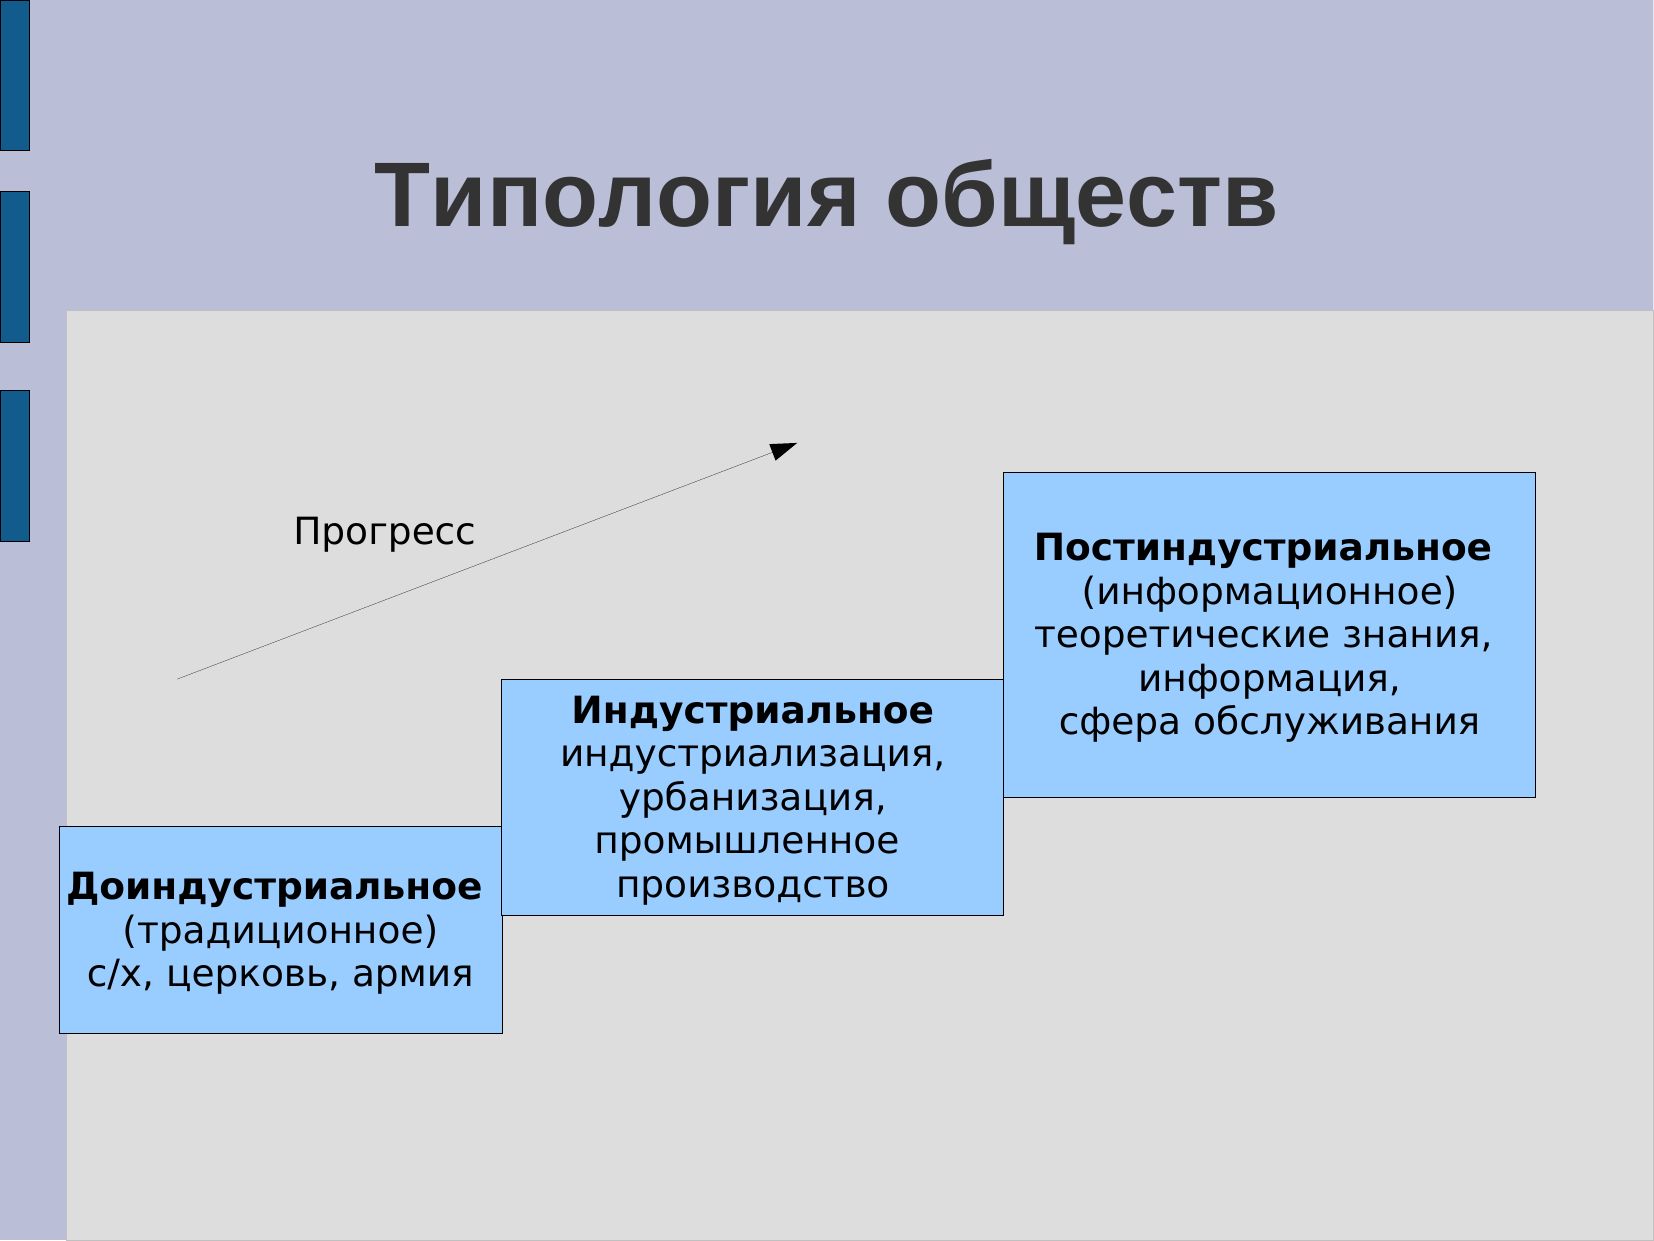

# Типология обществ
Постиндустриальное
(информационное)
теоретические знания,
информация,
сфера обслуживания
Прогресс
Индустриальное
индустриализация,
урбанизация,
промышленное
производство
Доиндустриальное
(традиционное)
с/х, церковь, армия